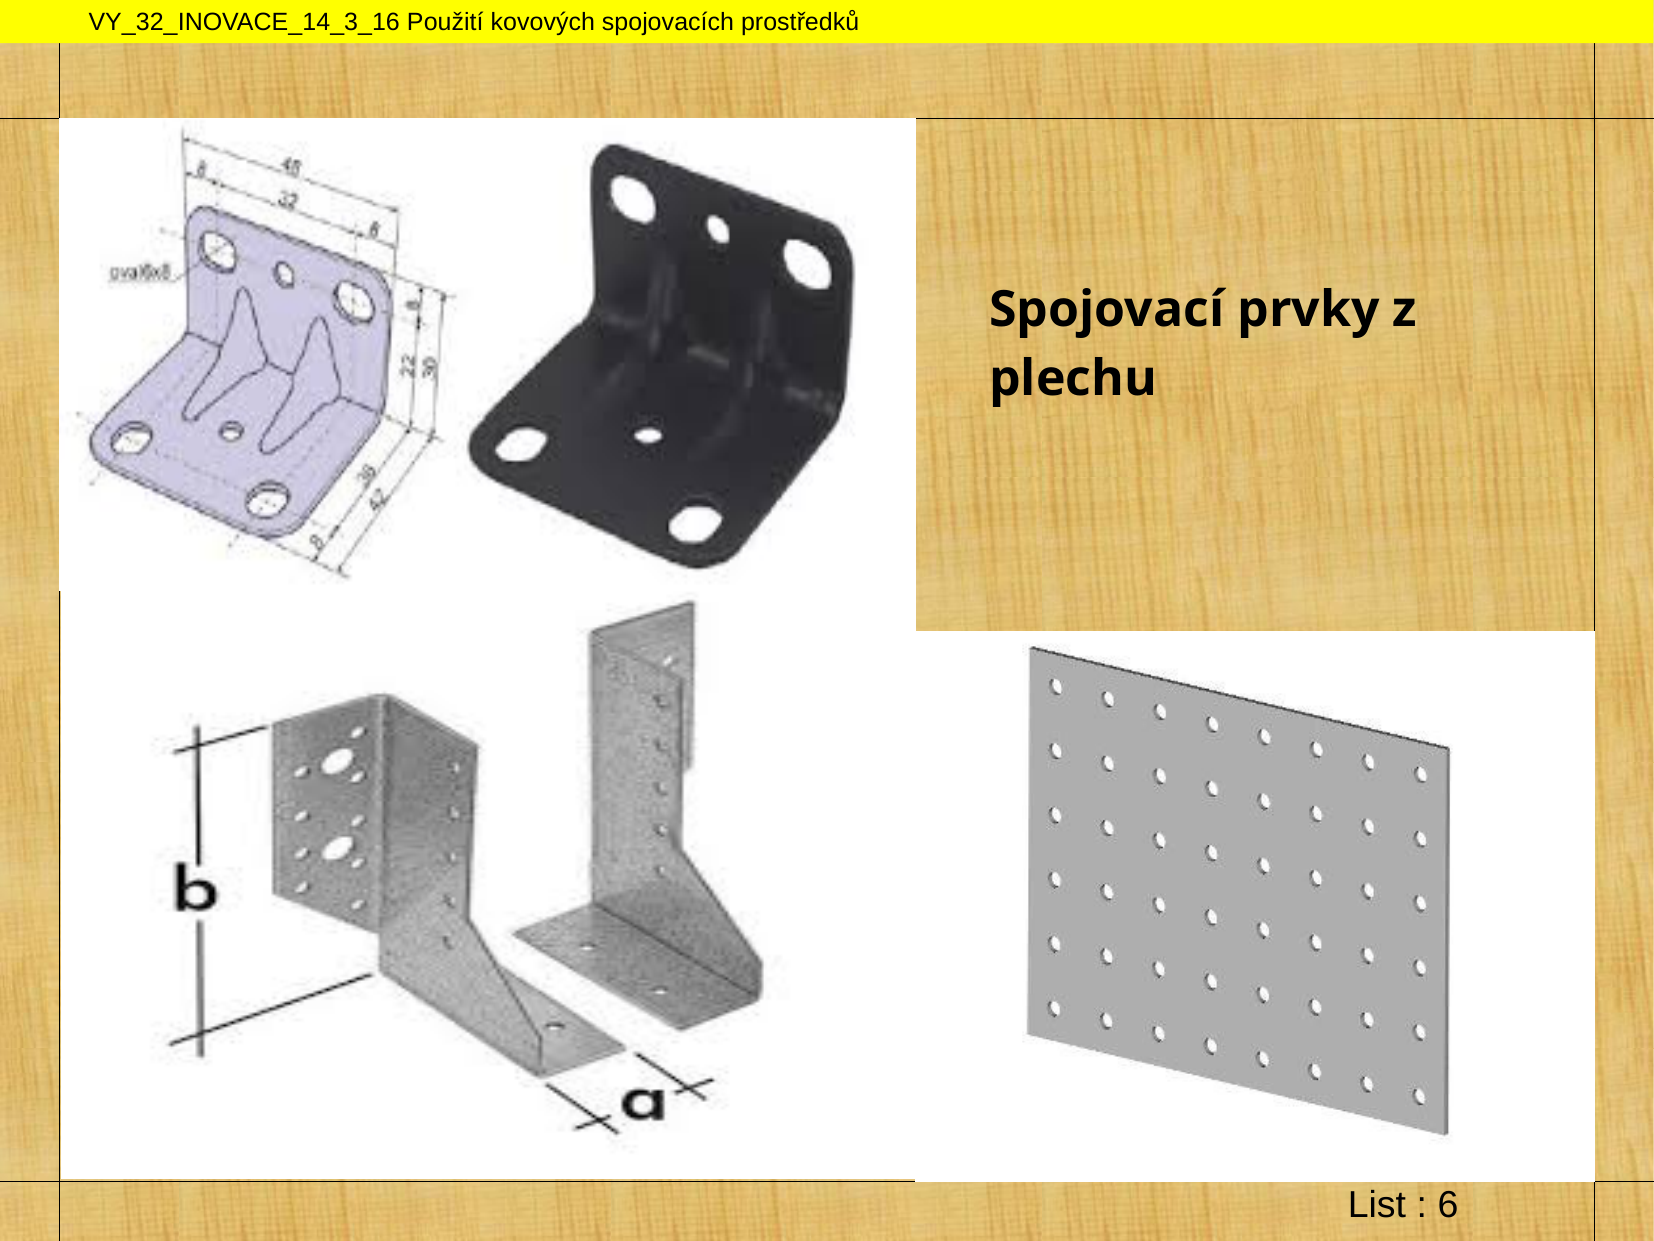

VY_32_INOVACE_14_3_16 Použití kovových spojovacích prostředků
Spojovací prvky z plechu
List :